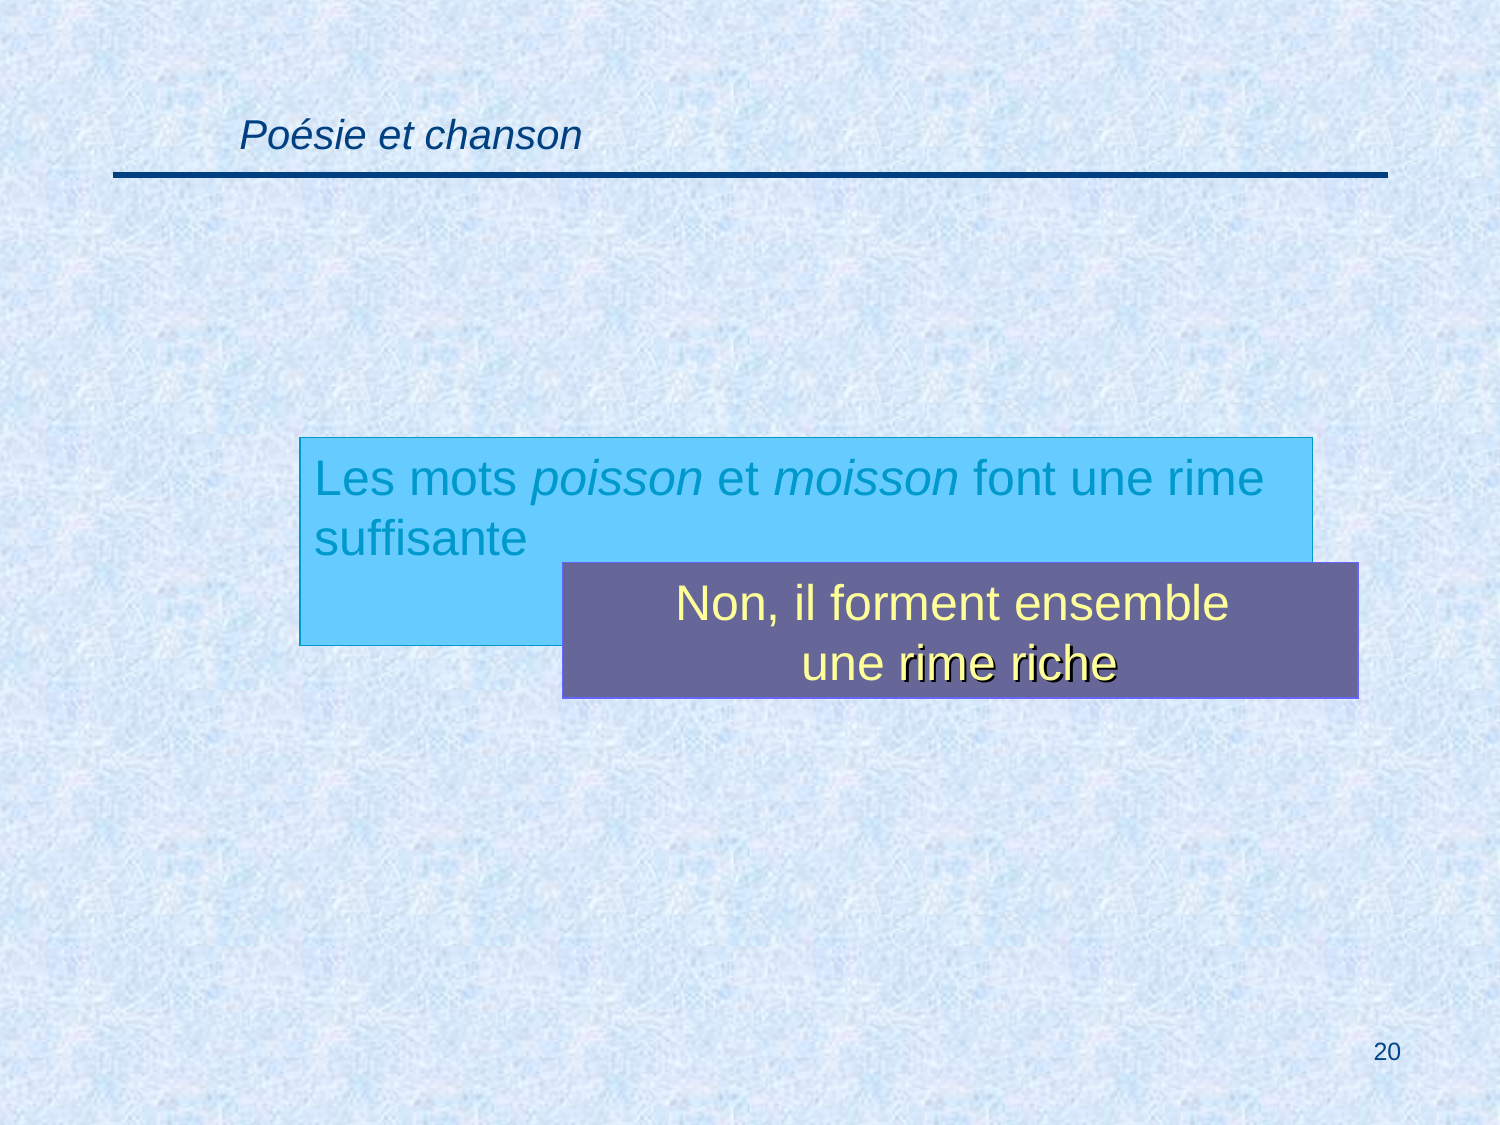

Poésie et chanson
Les mots poisson et moisson font une rime suffisante
V / F
Non, il forment ensemble
une rime riche
20